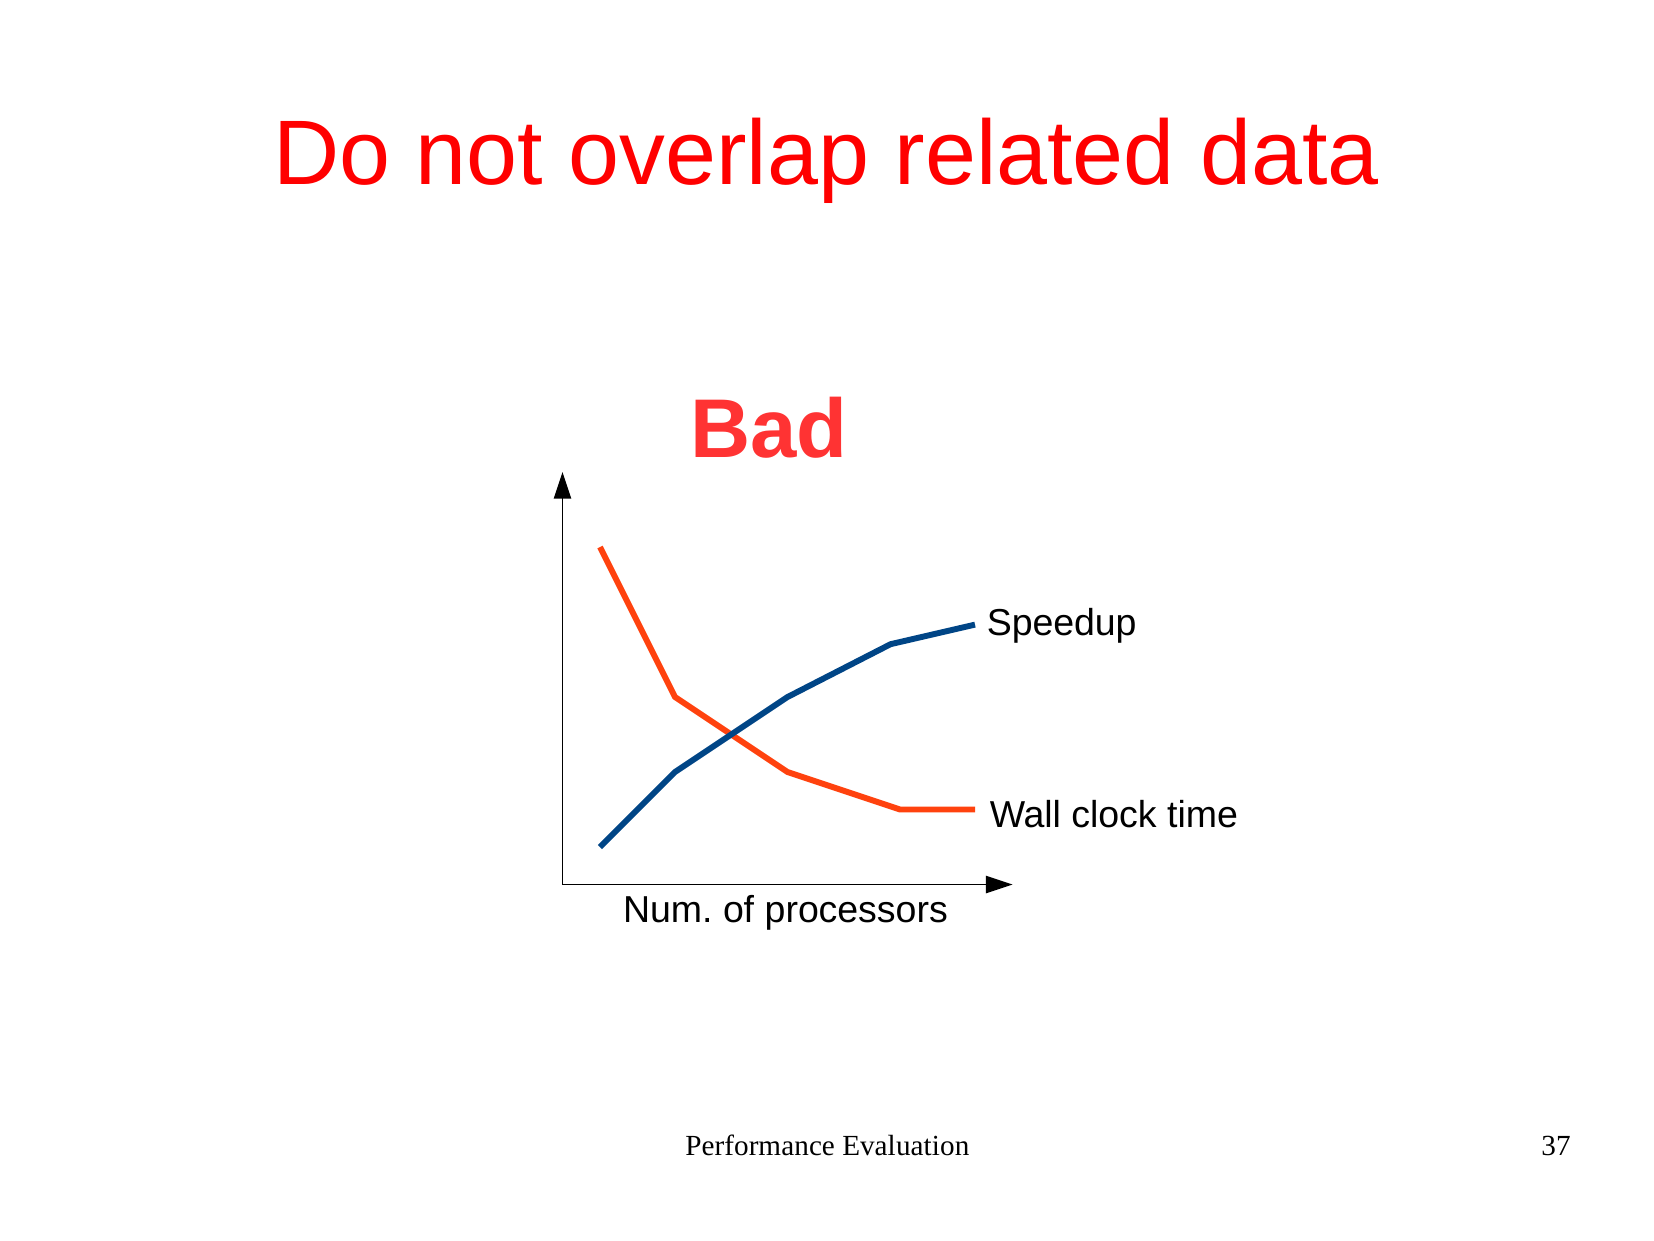

# Do not overlap related data
Bad
Speedup
Wall clock time
Num. of processors
Performance Evaluation
37